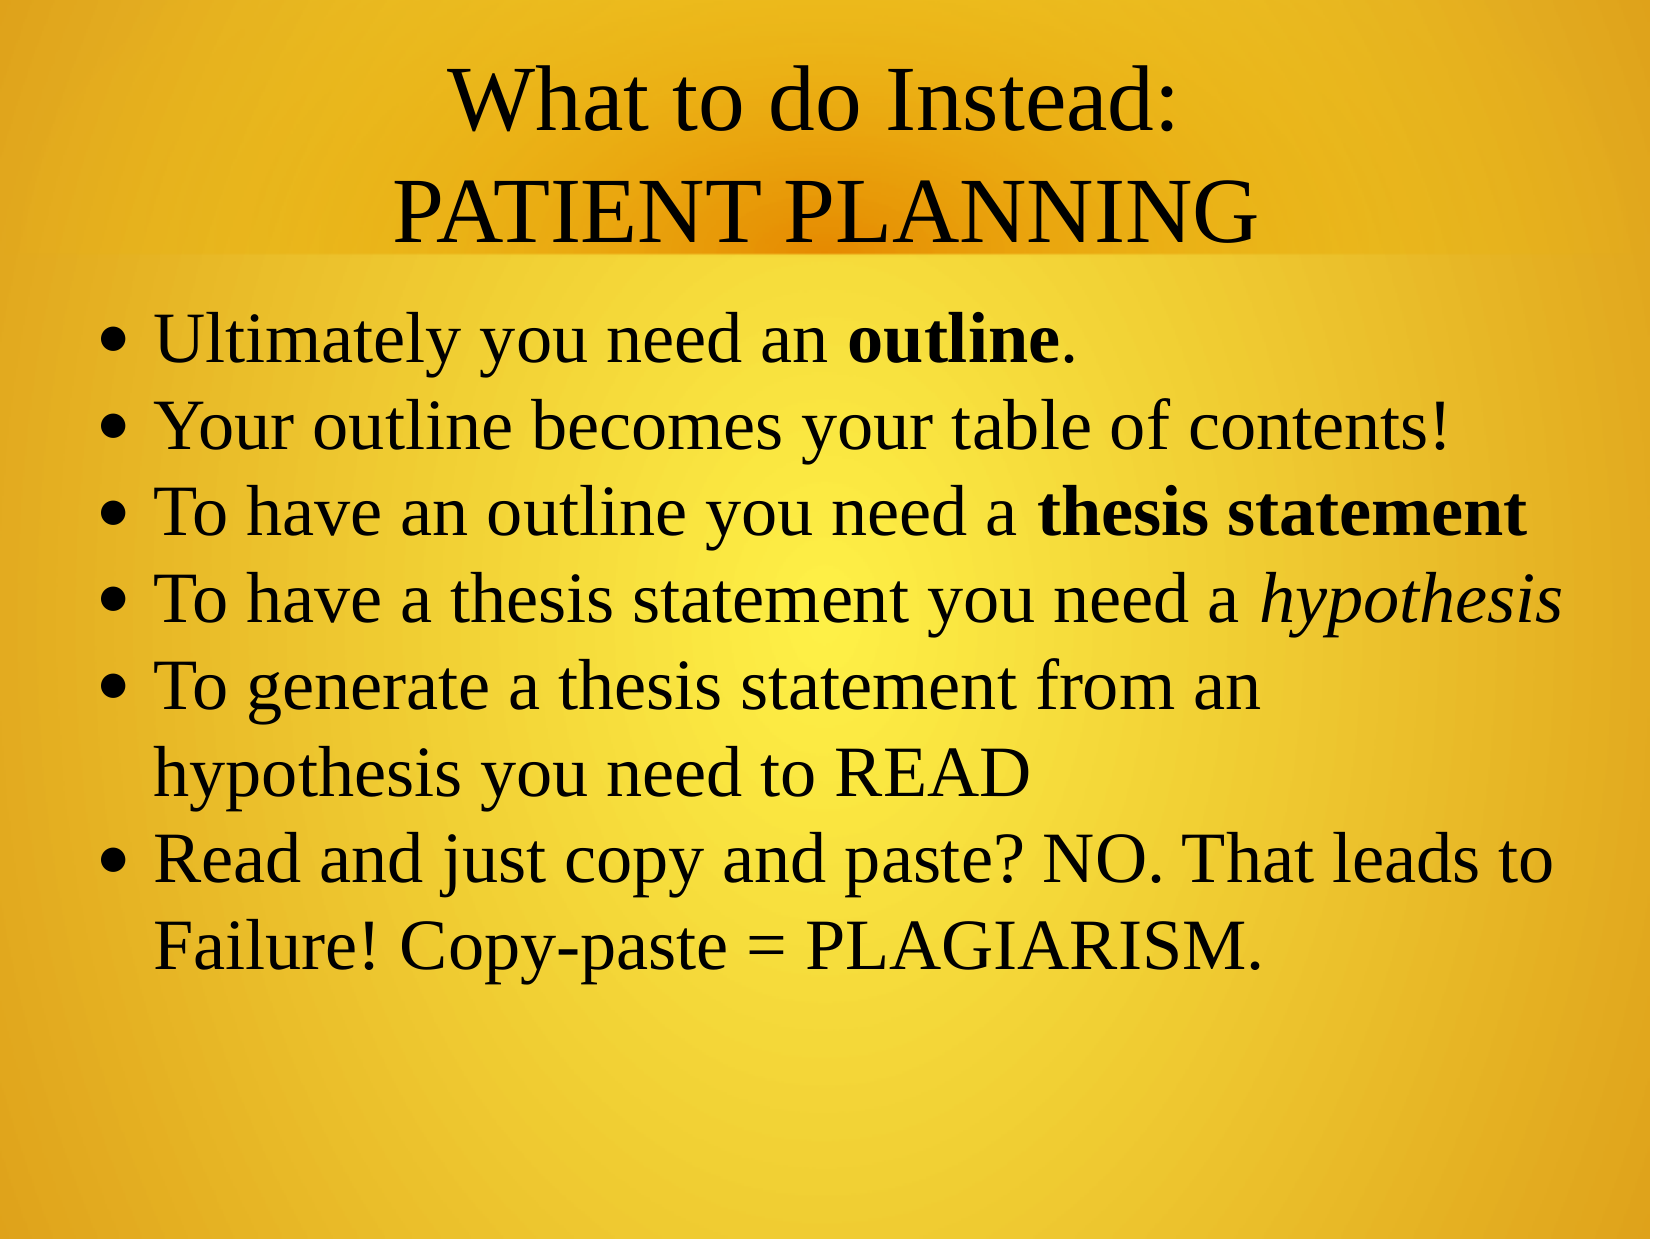

What to do Instead:
PATIENT PLANNING
Ultimately you need an outline.
Your outline becomes your table of contents!
To have an outline you need a thesis statement
To have a thesis statement you need a hypothesis
To generate a thesis statement from an hypothesis you need to READ
Read and just copy and paste? NO. That leads to Failure! Copy-paste = PLAGIARISM.